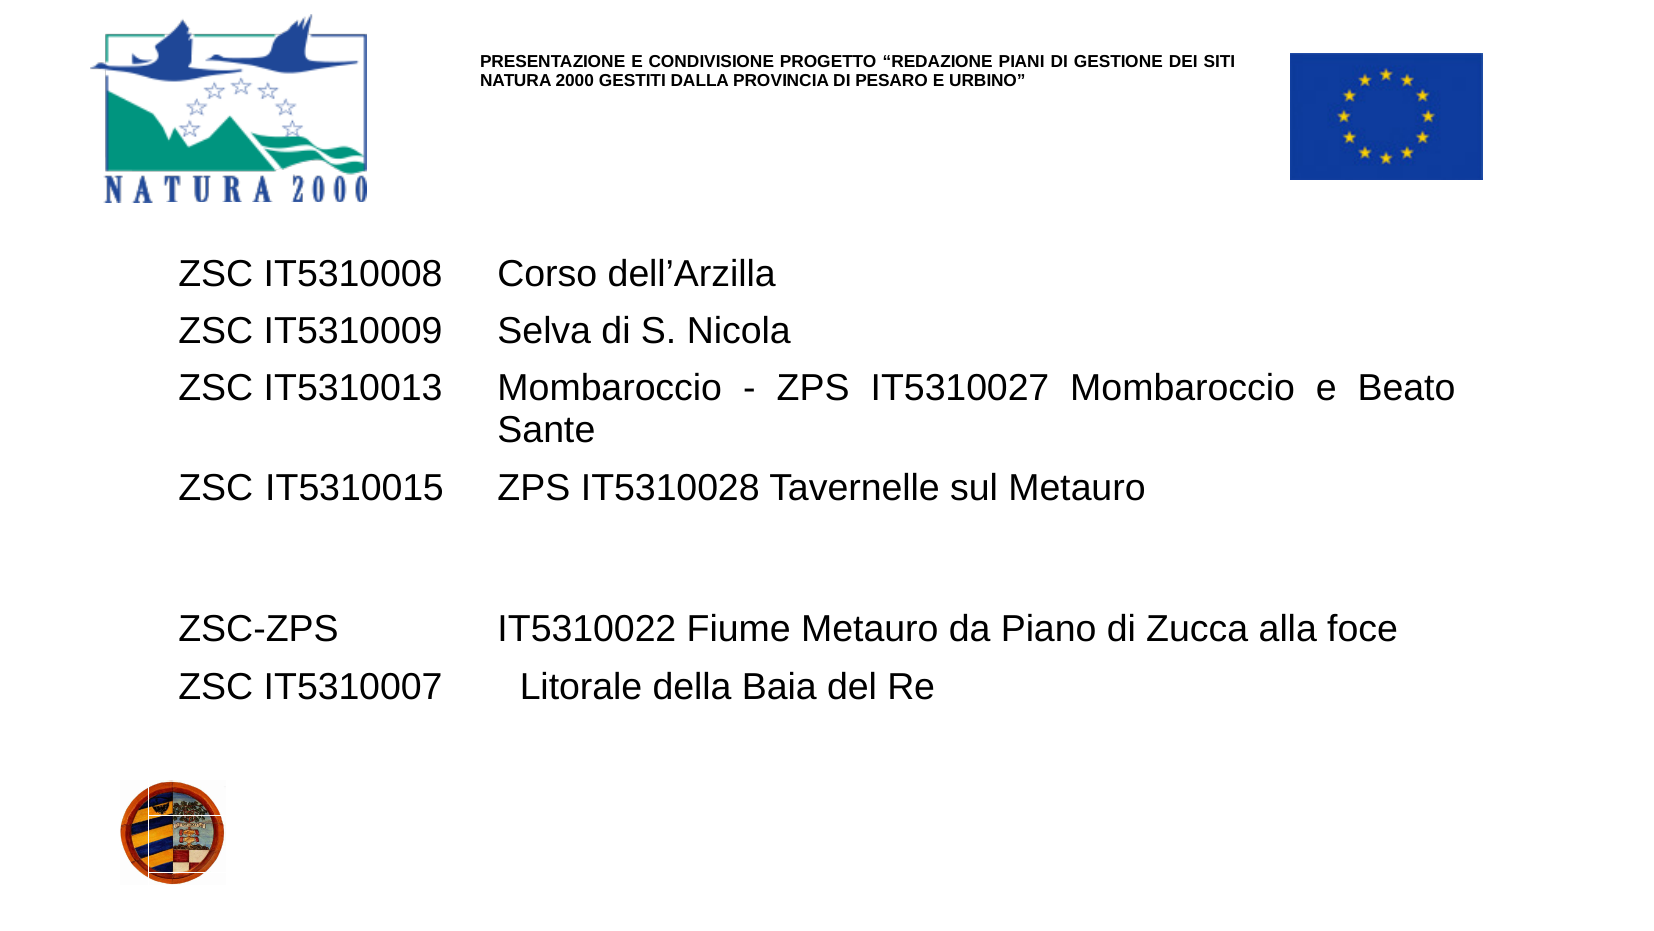

| ZSC IT5310008 | Corso dell’Arzilla |
| --- | --- |
| ZSC IT5310009 | Selva di S. Nicola |
| ZSC IT5310013 | Mombaroccio - ZPS IT5310027 Mombaroccio e Beato Sante |
| ZSC IT5310015 | ZPS IT5310028 Tavernelle sul Metauro |
| ZSC-ZPS | IT5310022 Fiume Metauro da Piano di Zucca alla foce |
| ZSC IT5310007 | Litorale della Baia del Re |
| | |
| --- | --- |
| | |
| | |
| | |
| | |
| | |